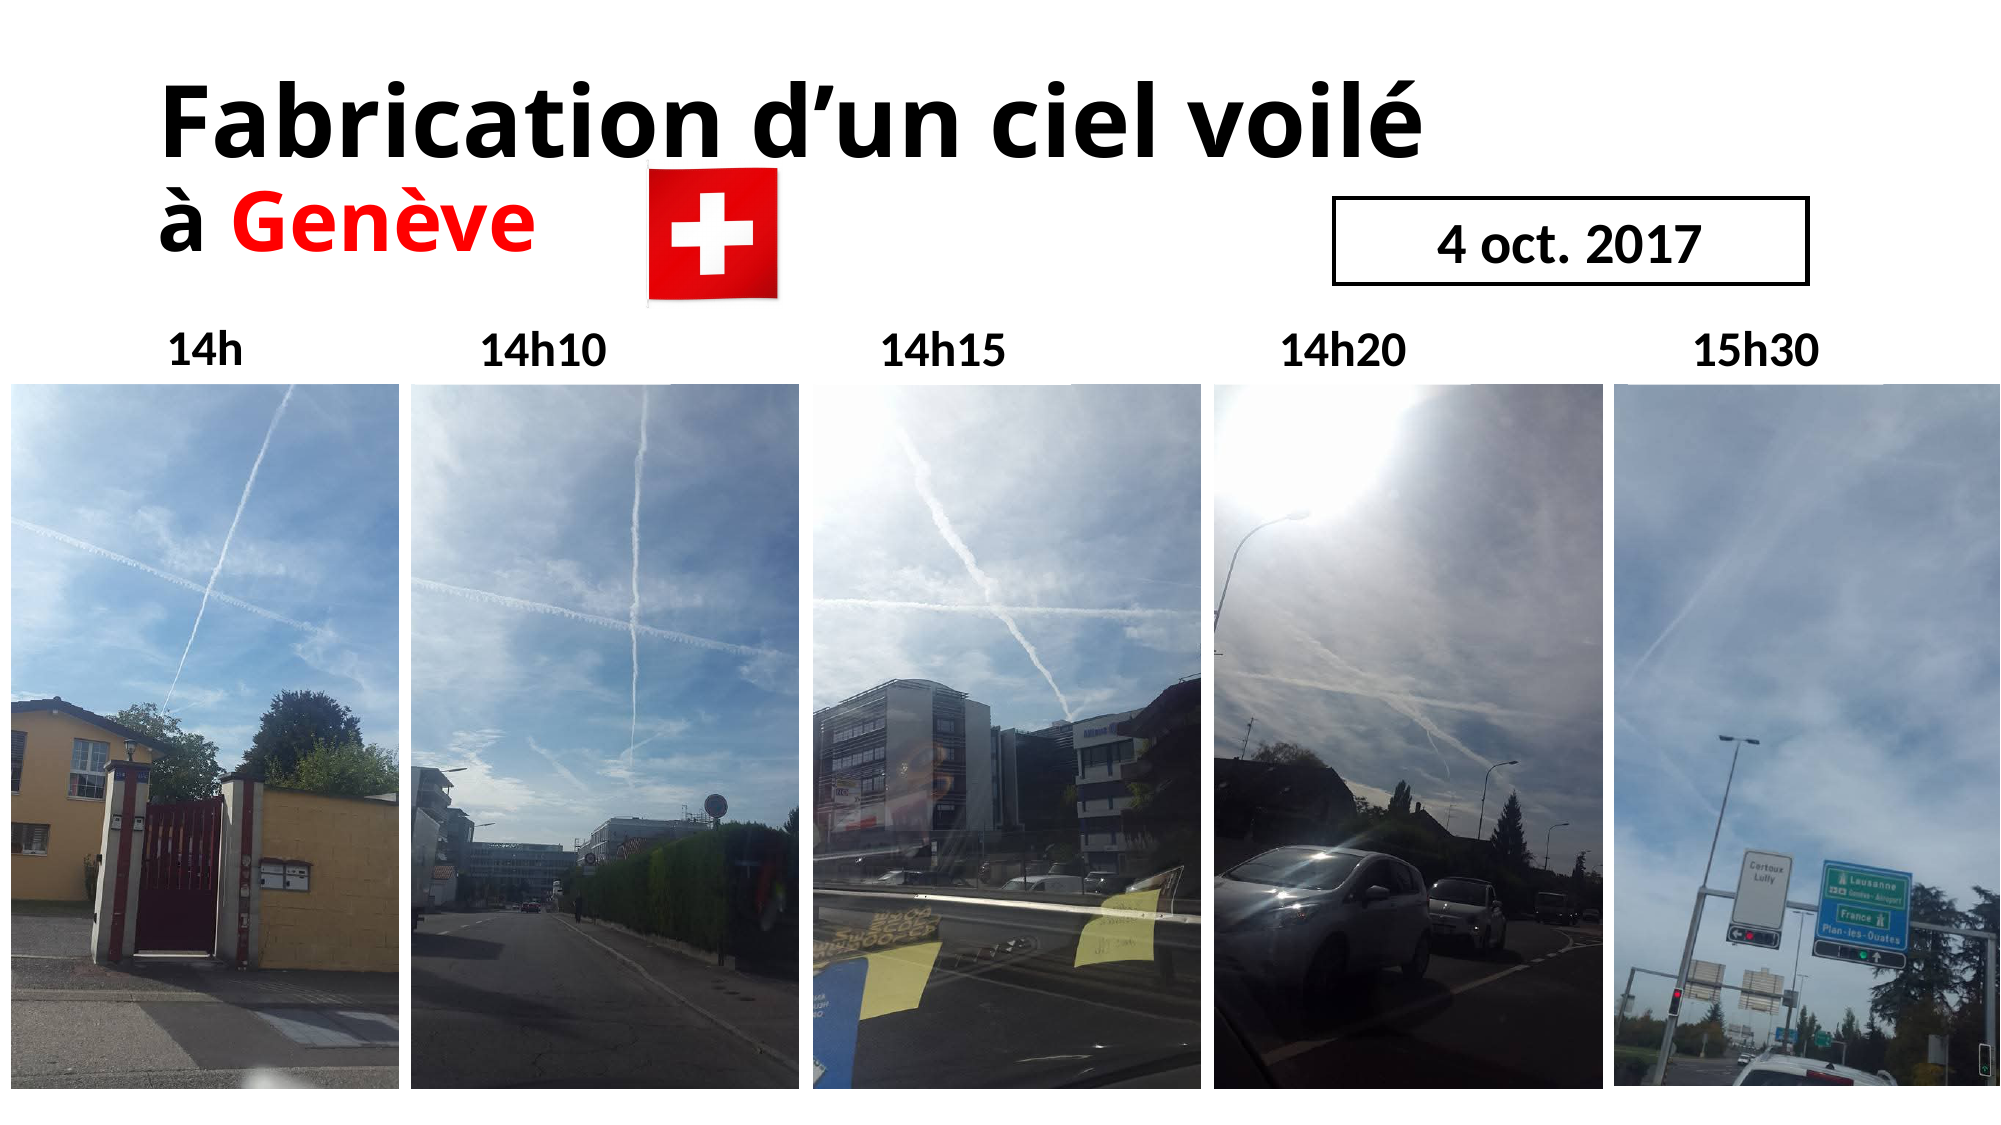

# Fabrication d’un ciel voilé à Genève
4 oct. 2017
14h
14h20
15h30
14h10
14h15